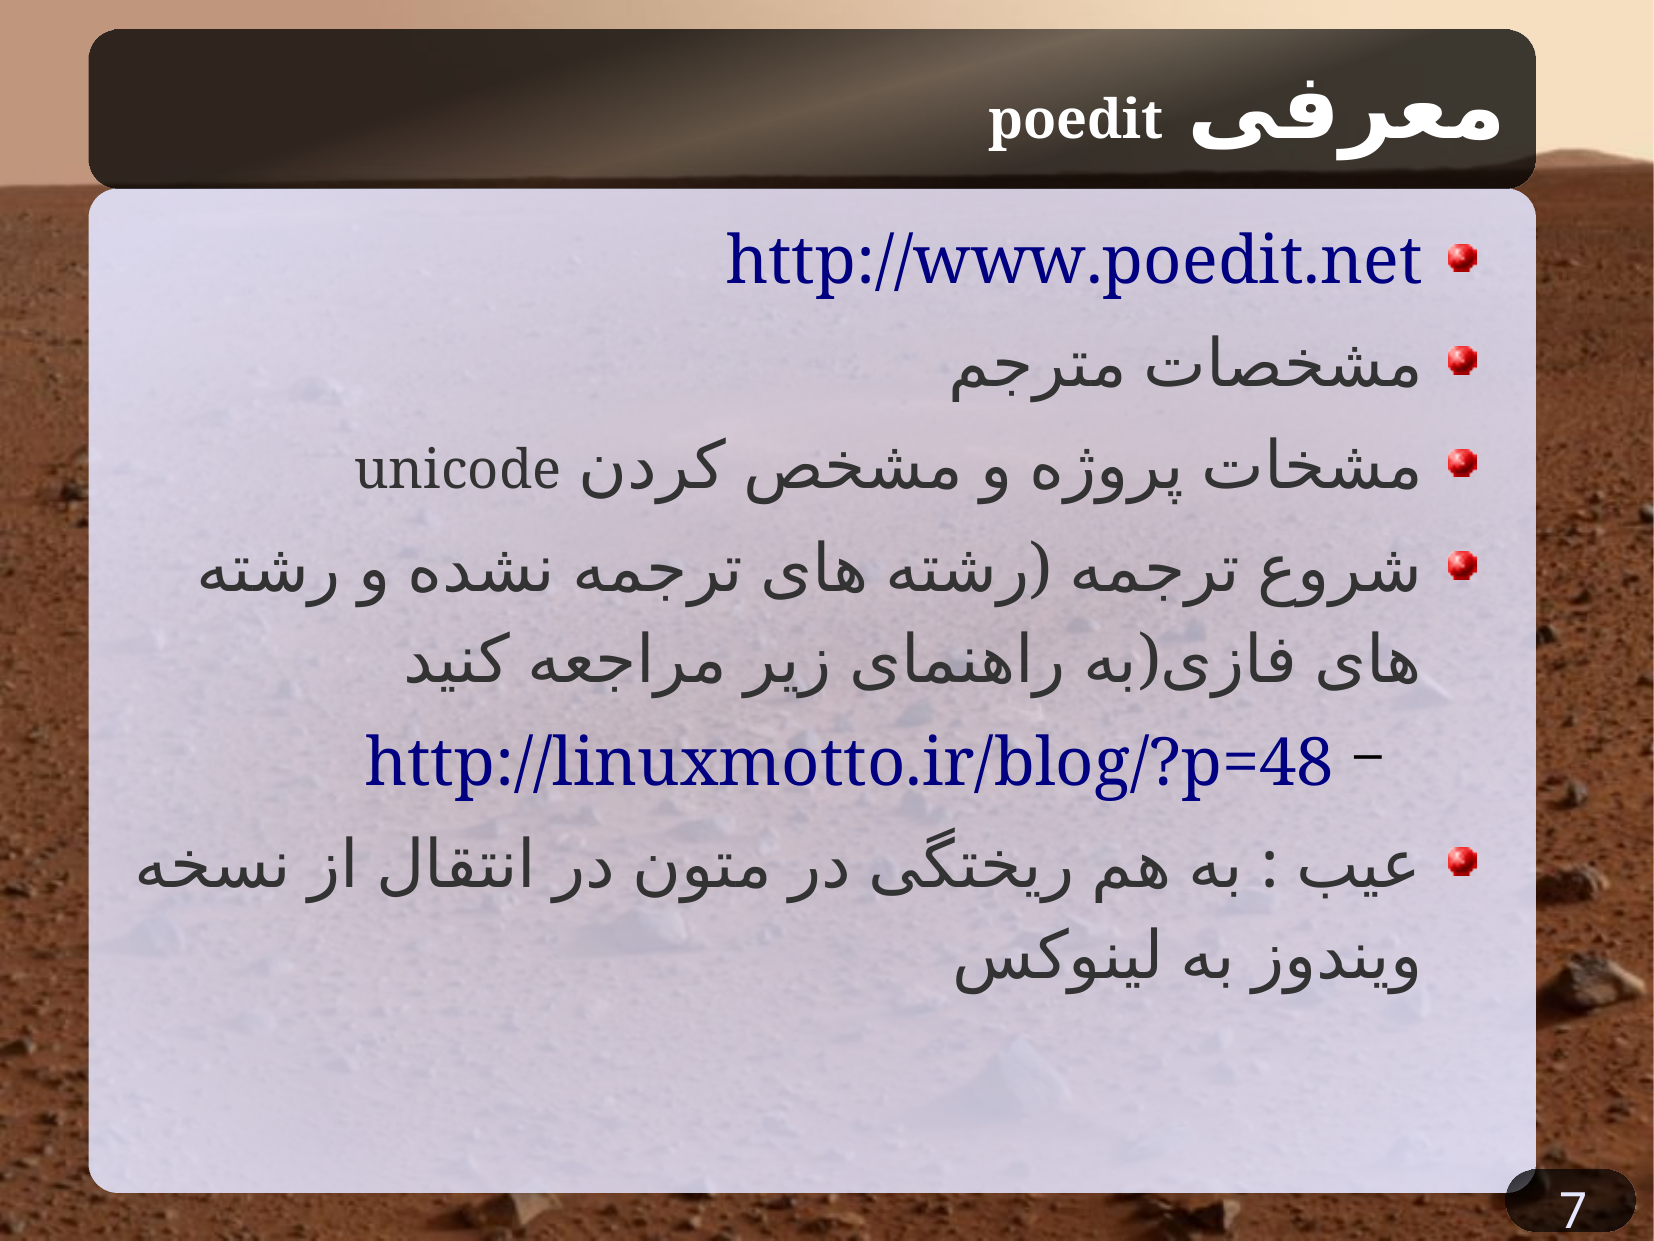

# معرفی poedit
http://www.poedit.net
مشخصات مترجم
مشخات پروژه و مشخص کردن unicode
شروع ترجمه (رشته های ترجمه نشده و رشته های فازی(به راهنمای زیر مراجعه کنید
http://linuxmotto.ir/blog/?p=48
عیب : به هم ریختگی در متون در انتقال از نسخه ویندوز به لینوکس